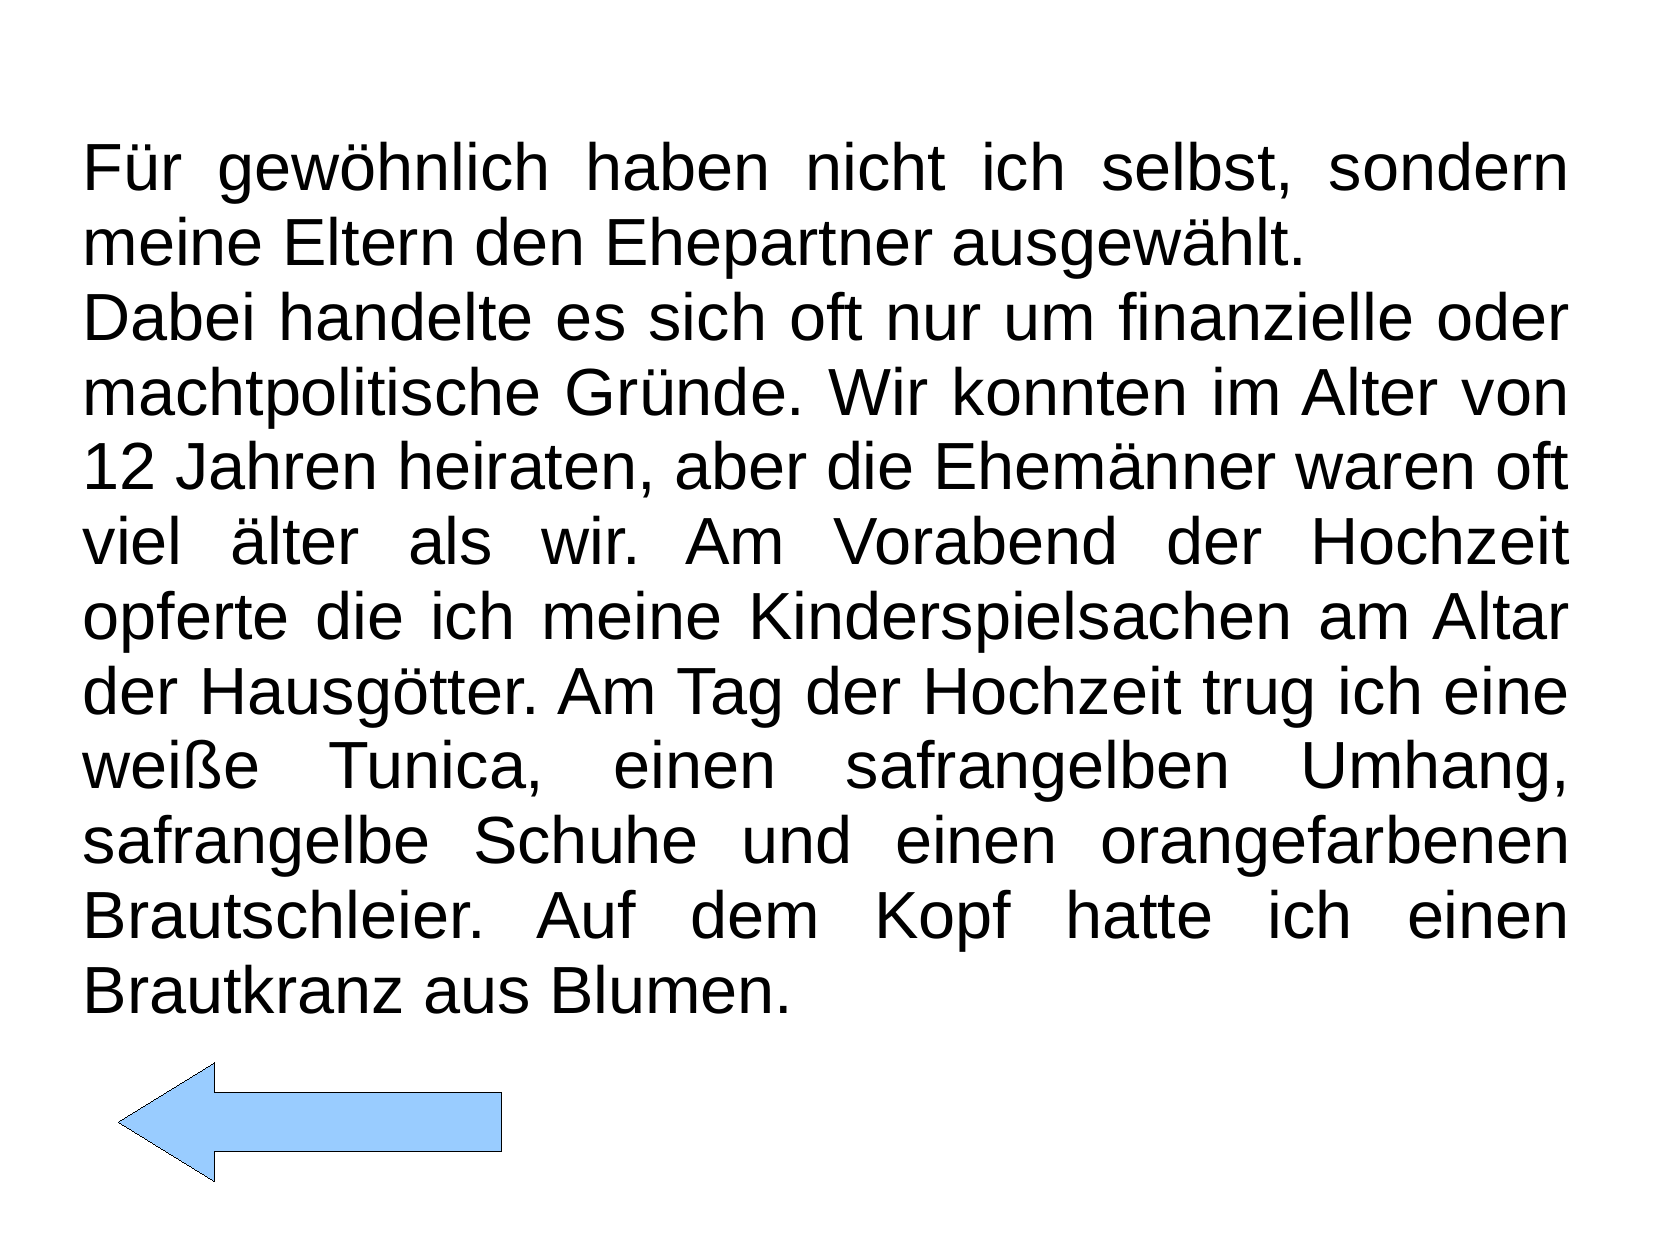

# Für gewöhnlich haben nicht ich selbst, sondern meine Eltern den Ehepartner ausgewählt.
Dabei handelte es sich oft nur um finanzielle oder machtpolitische Gründe. Wir konnten im Alter von 12 Jahren heiraten, aber die Ehemänner waren oft viel älter als wir. Am Vorabend der Hochzeit opferte die ich meine Kinderspielsachen am Altar der Hausgötter. Am Tag der Hochzeit trug ich eine weiße Tunica, einen safrangelben Umhang, safrangelbe Schuhe und einen orangefarbenen Brautschleier. Auf dem Kopf hatte ich einen Brautkranz aus Blumen.